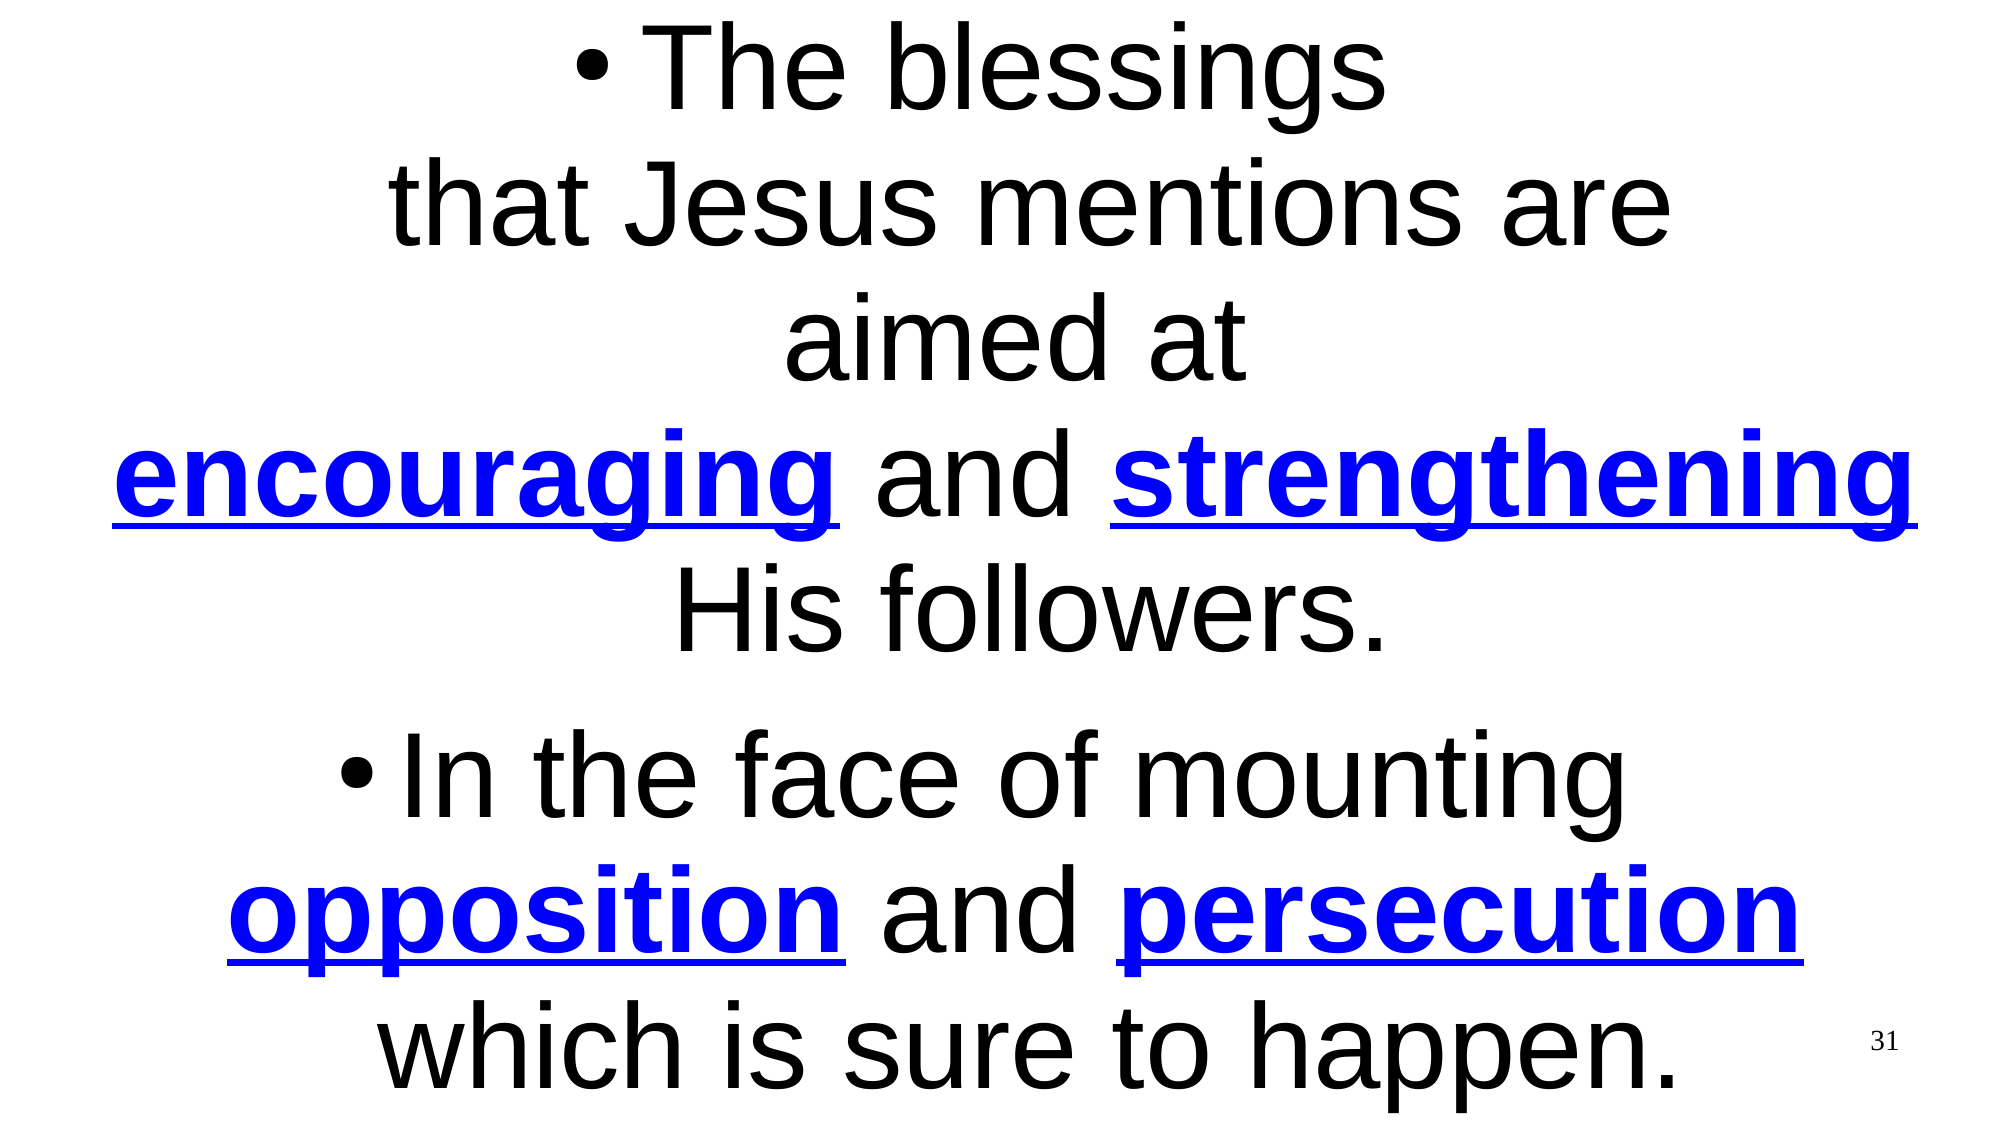

# The blessings that Jesus mentions are aimed at encouraging and strengthening His followers.
In the face of mounting
opposition and persecution
which is sure to happen.
31